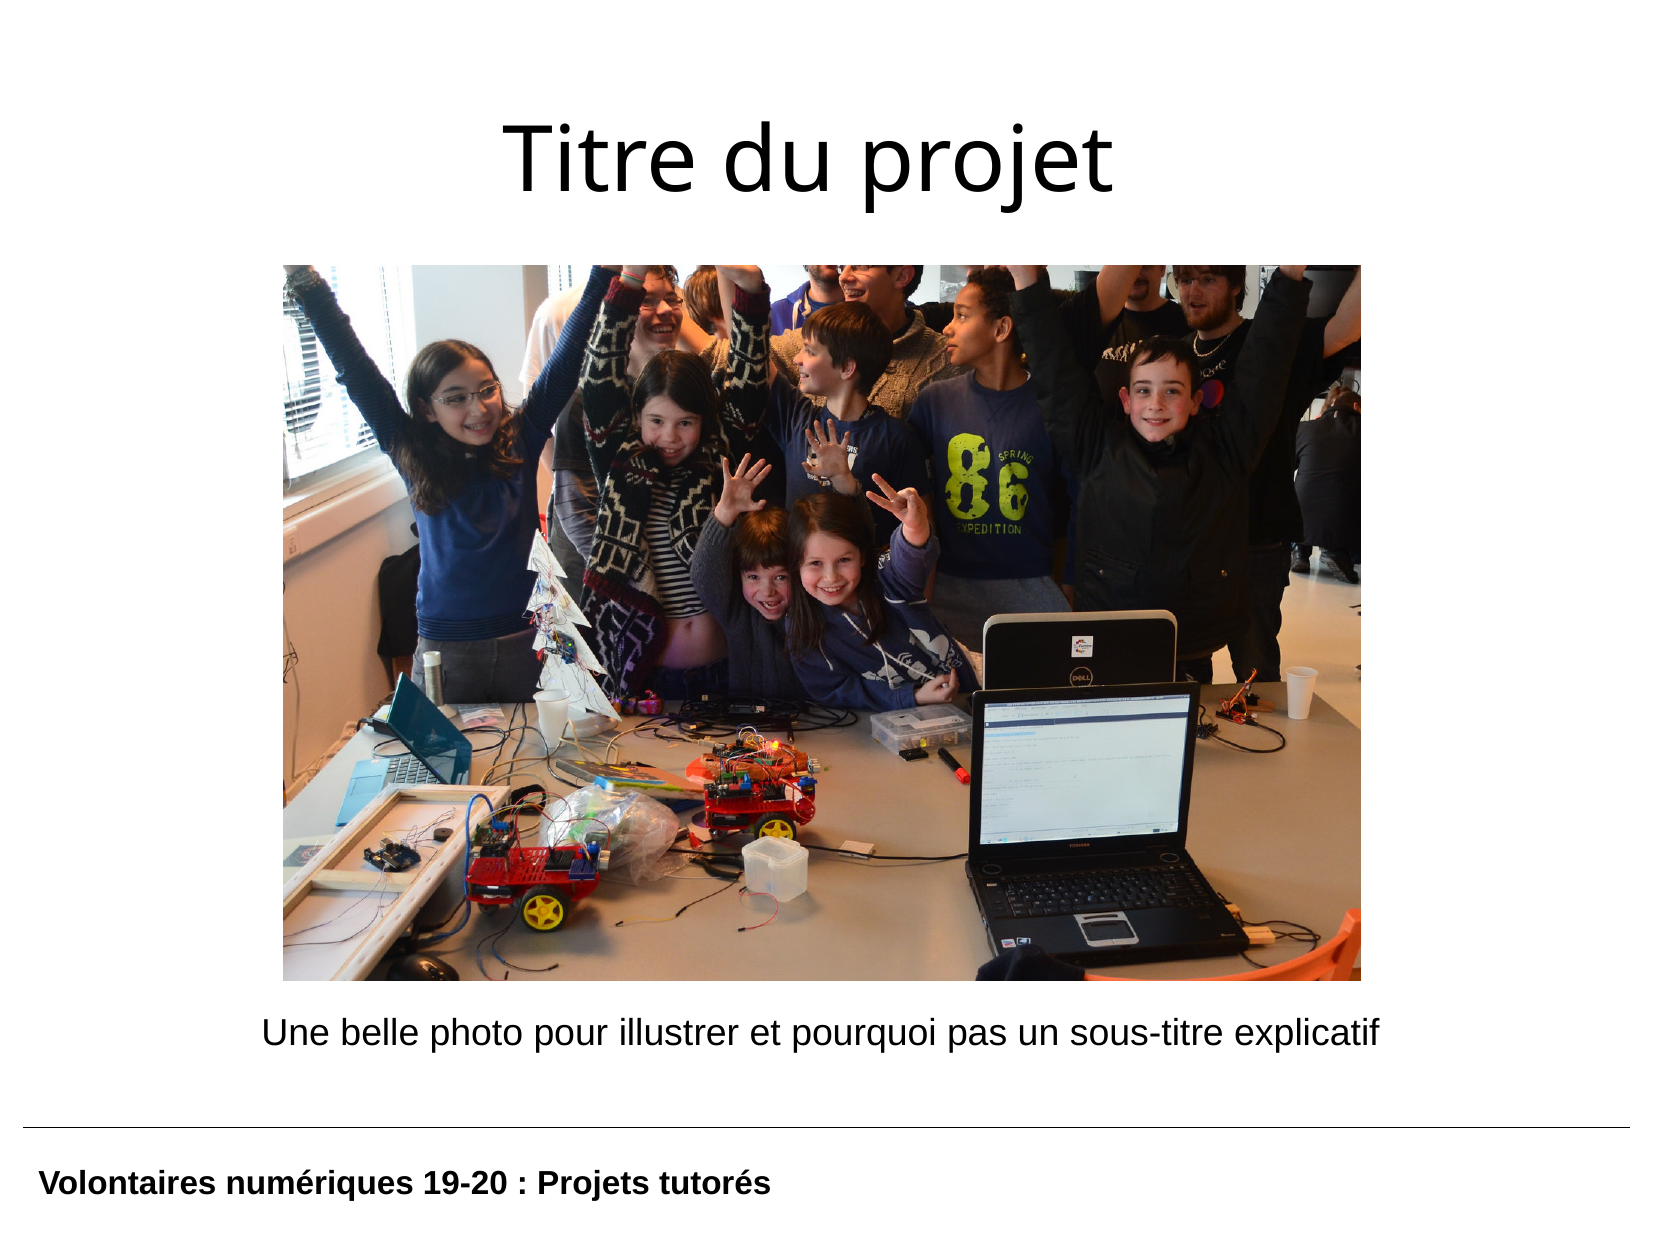

# Titre du projet
Une belle photo pour illustrer et pourquoi pas un sous-titre explicatif
Volontaires numériques 19-20 : Projets tutorés